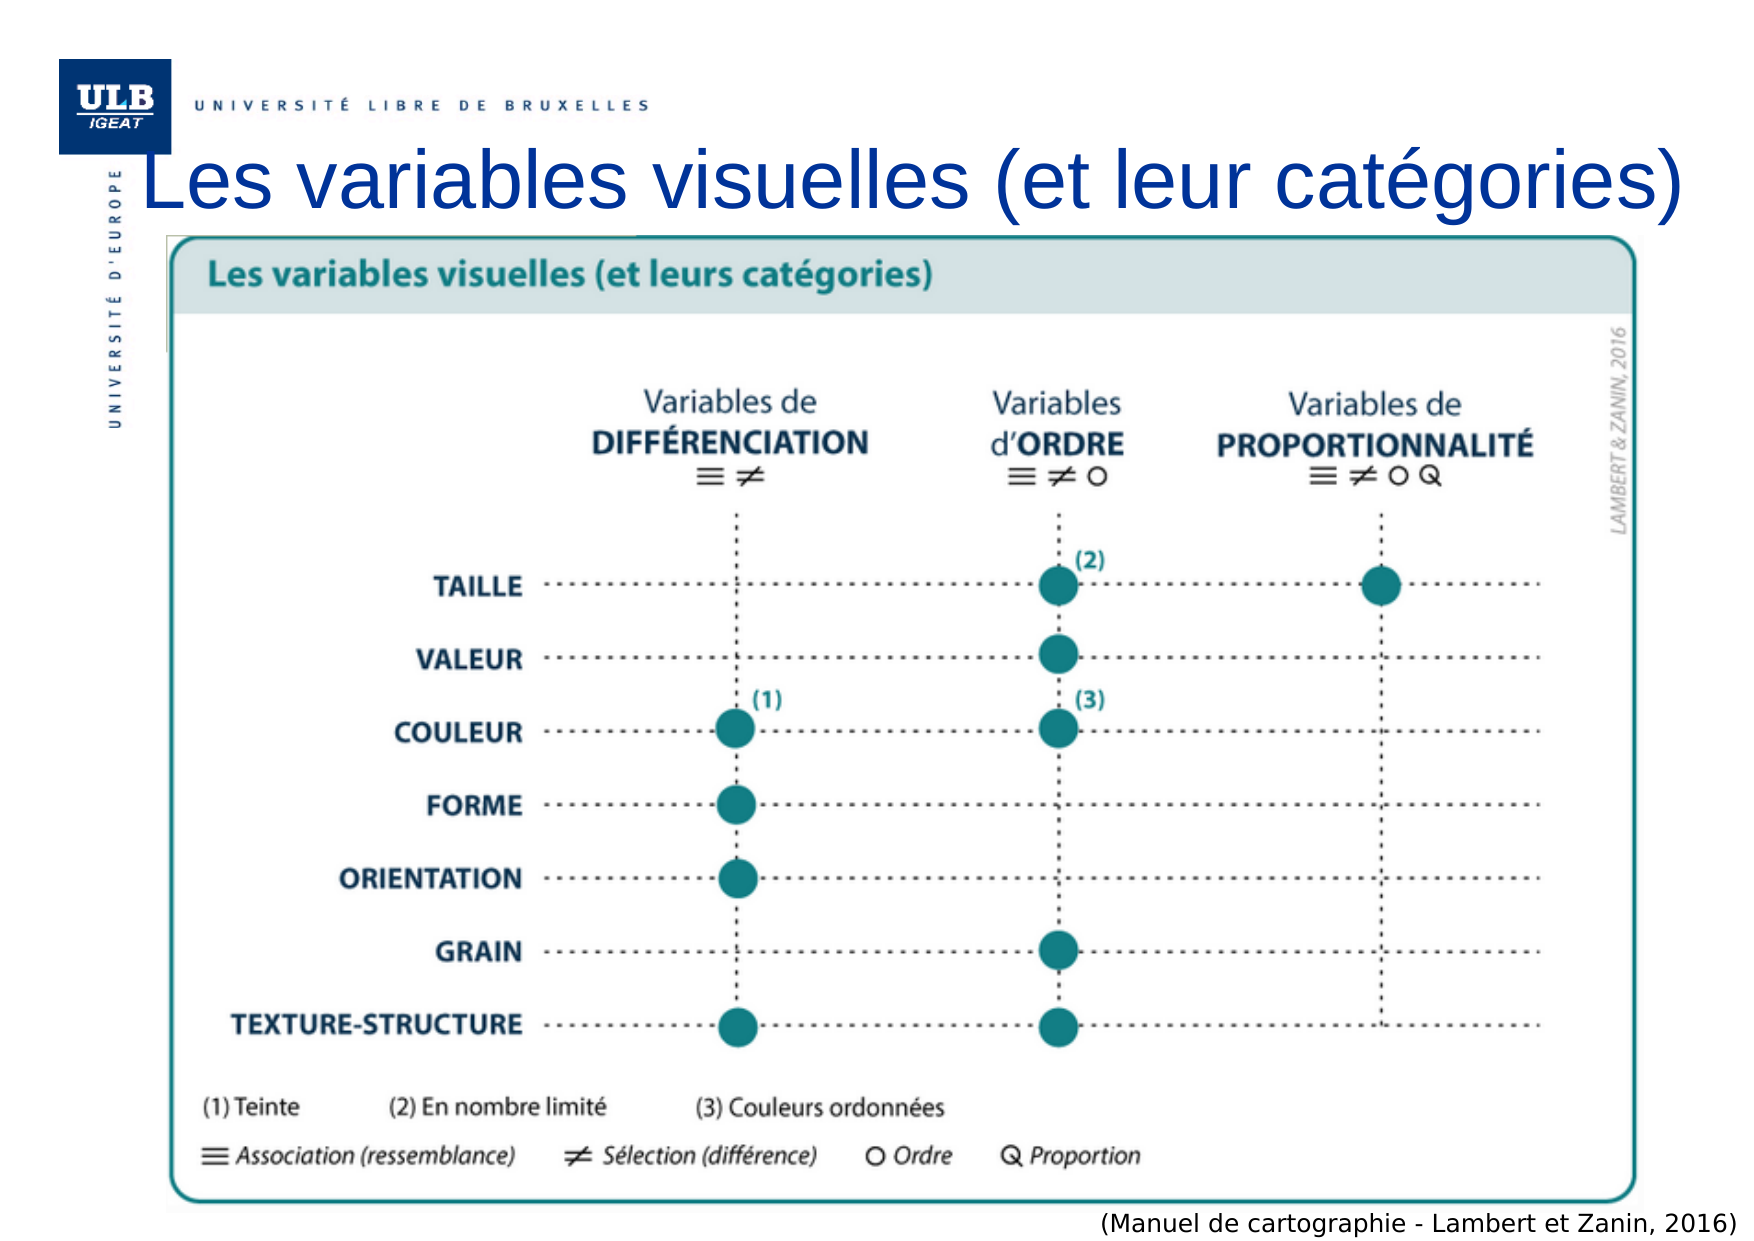

# Les variables visuelles (et leur catégories)
(Manuel de cartographie - Lambert et Zanin, 2016)